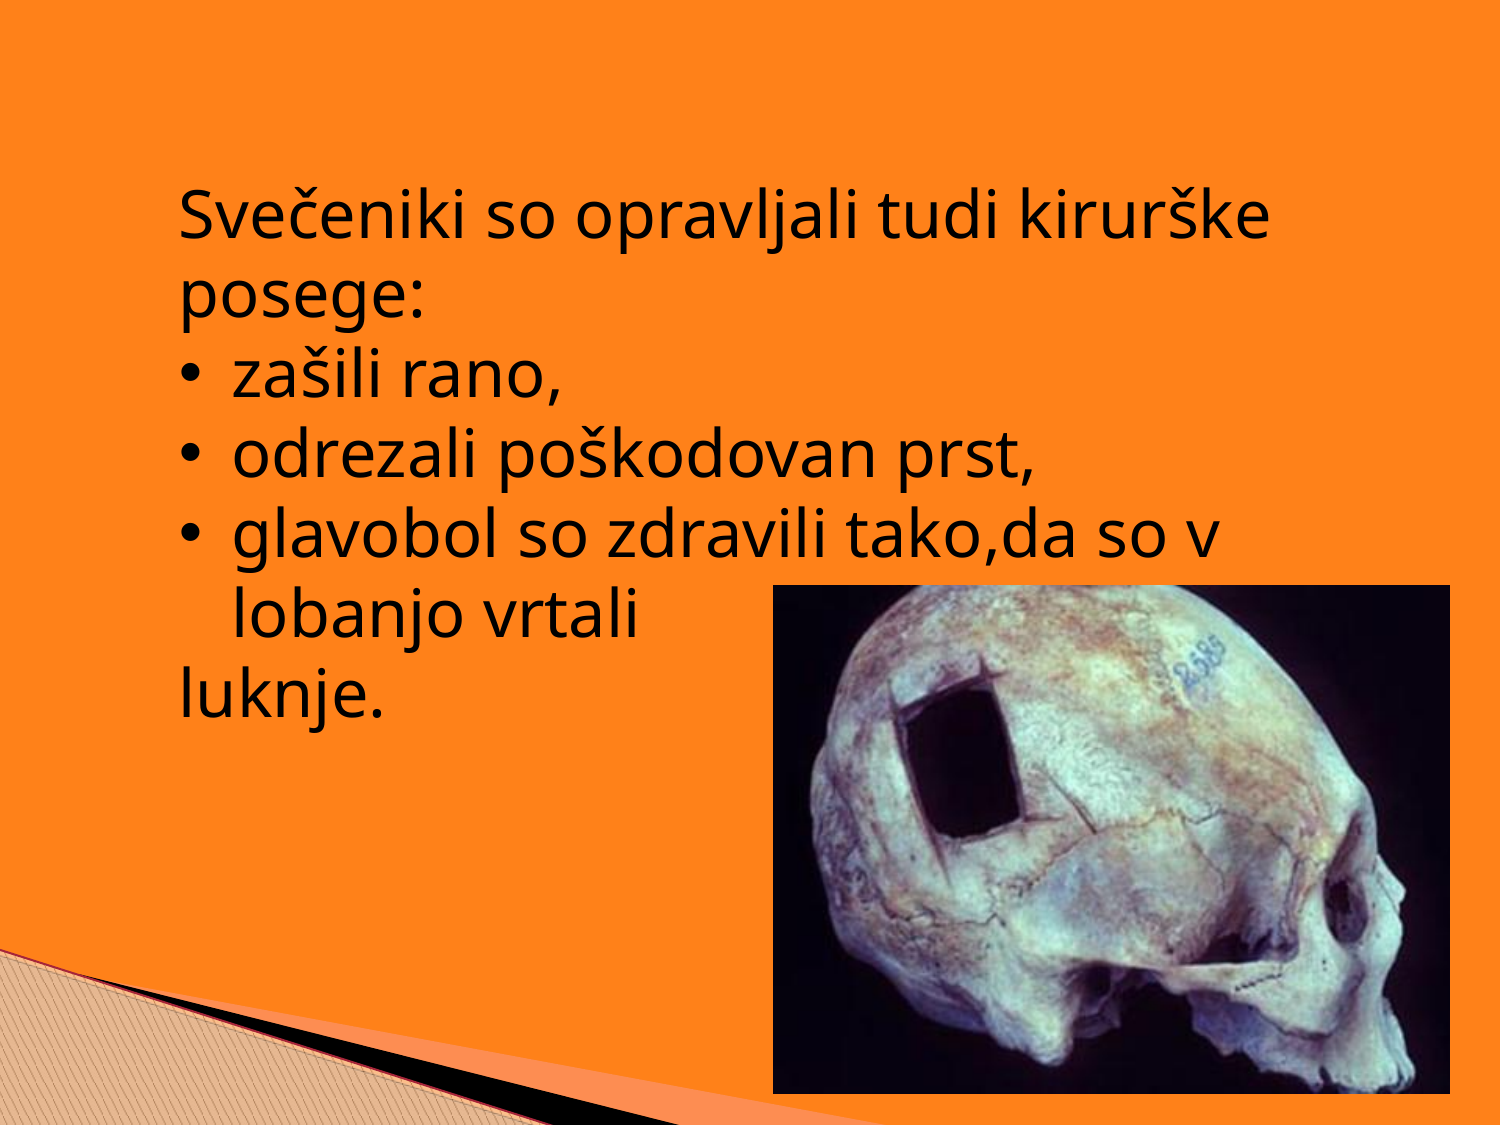

Svečeniki so opravljali tudi kirurške posege:
 zašili rano,
 odrezali poškodovan prst,
 glavobol so zdravili tako,da so v lobanjo vrtali
luknje.